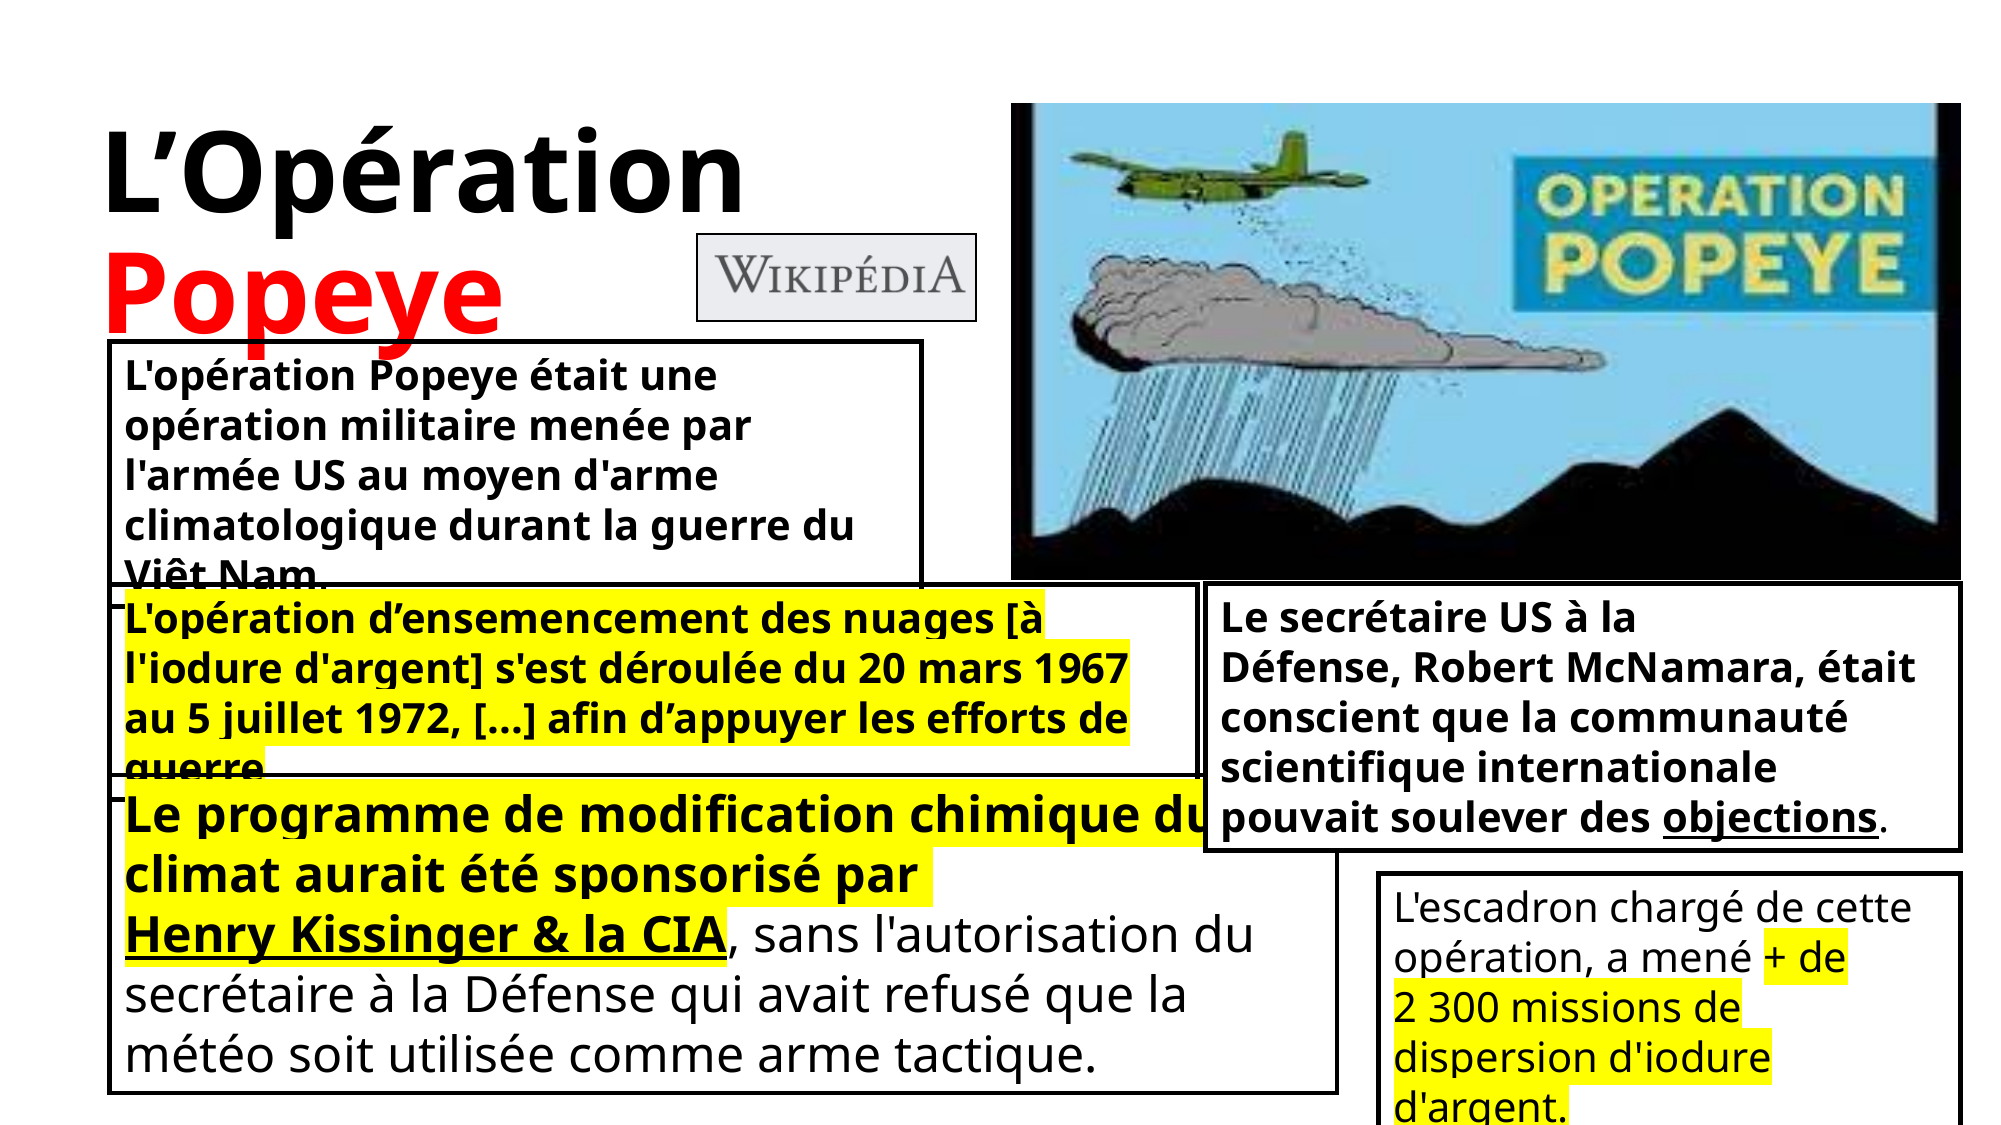

L’Opération
Popeye
L'opération Popeye était une opération militaire menée par l'armée US au moyen d'arme climatologique durant la guerre du Viêt Nam.
Le secrétaire US à la Défense, Robert McNamara, était conscient que la communauté scientifique internationale pouvait soulever des objections.
L'opération d’ensemencement des nuages [à l'iodure d'argent] s'est déroulée du 20 mars 1967 au 5 juillet 1972, [...] afin d’appuyer les efforts de guerre
Le programme de modification chimique du climat aurait été sponsorisé par
Henry Kissinger & la CIA, sans l'autorisation du secrétaire à la Défense qui avait refusé que la météo soit utilisée comme arme tactique.
L'escadron chargé de cette opération, a mené + de 2 300 missions de dispersion d'iodure d'argent.